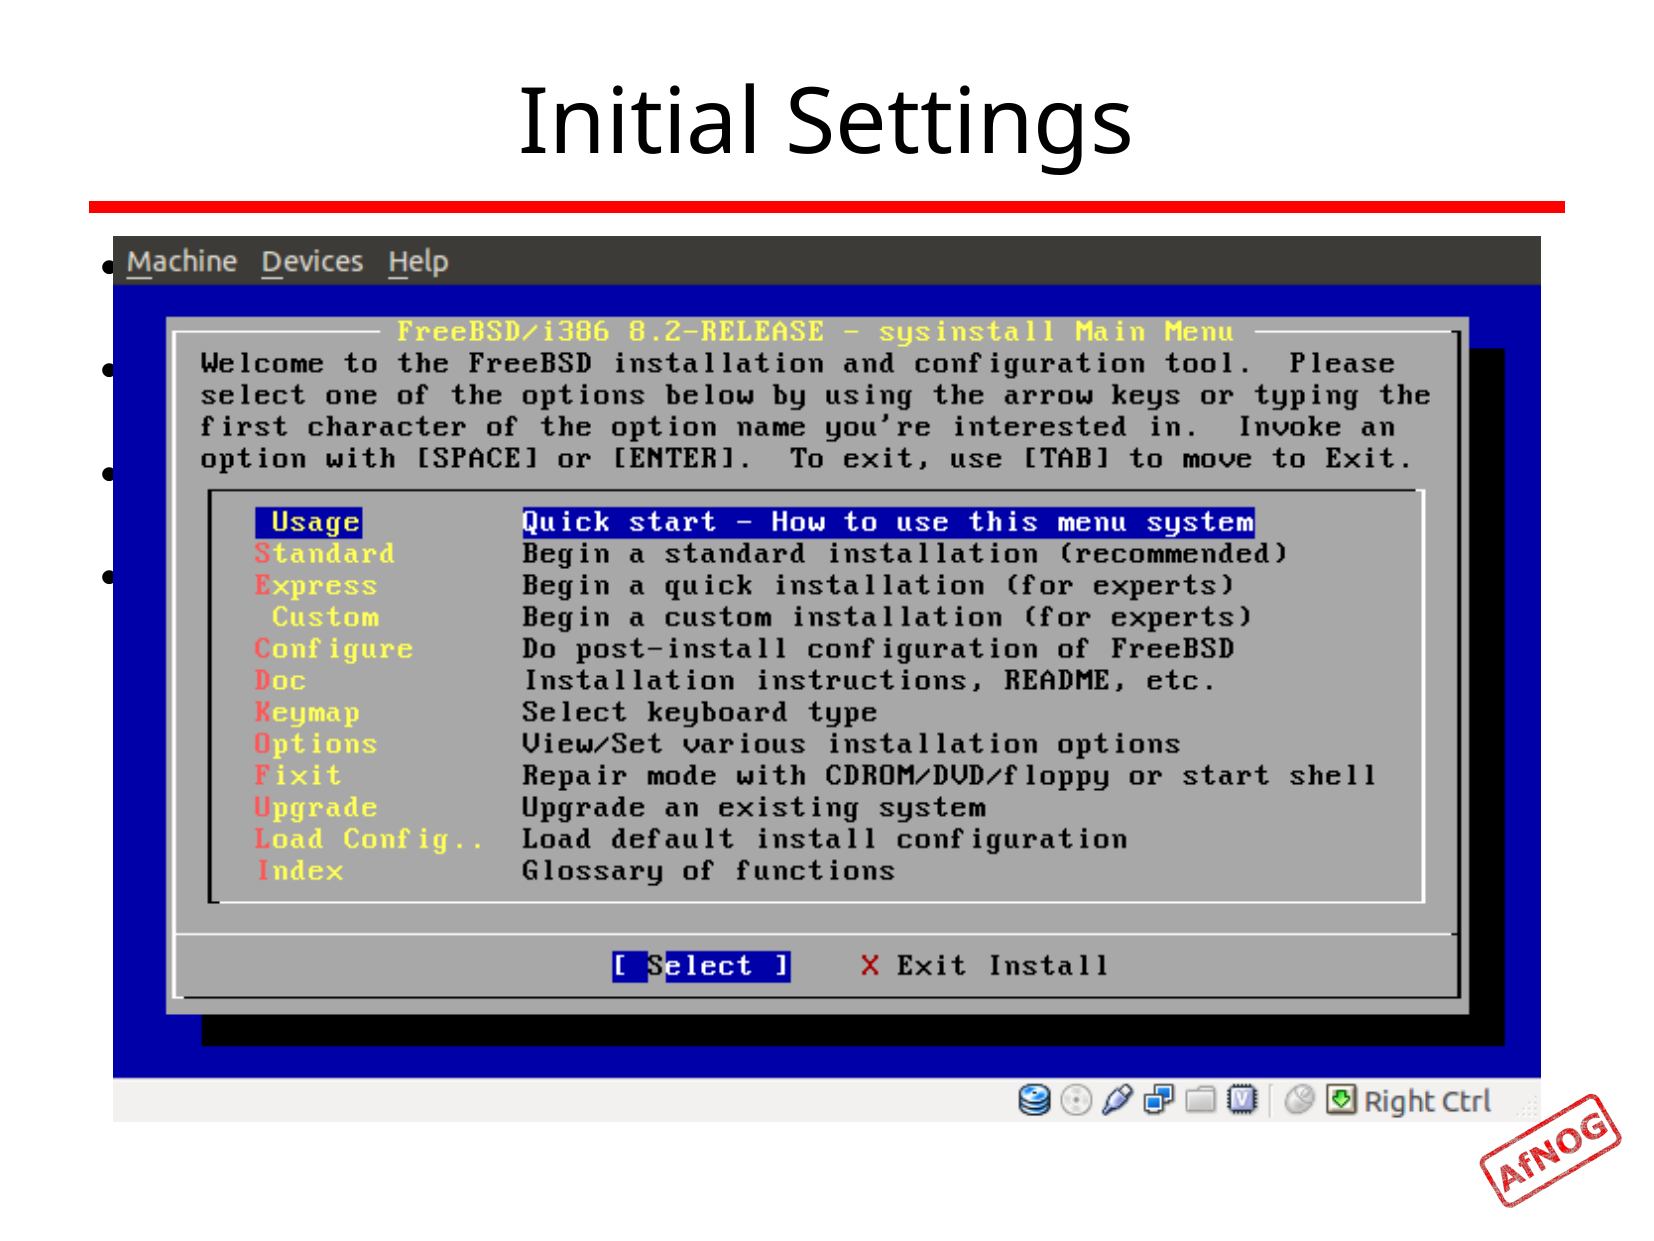

# Initial Settings
Select your home country, e.g. Tanzania
Select your keyboard
Should see the Main Menu (right)
Choose Custom